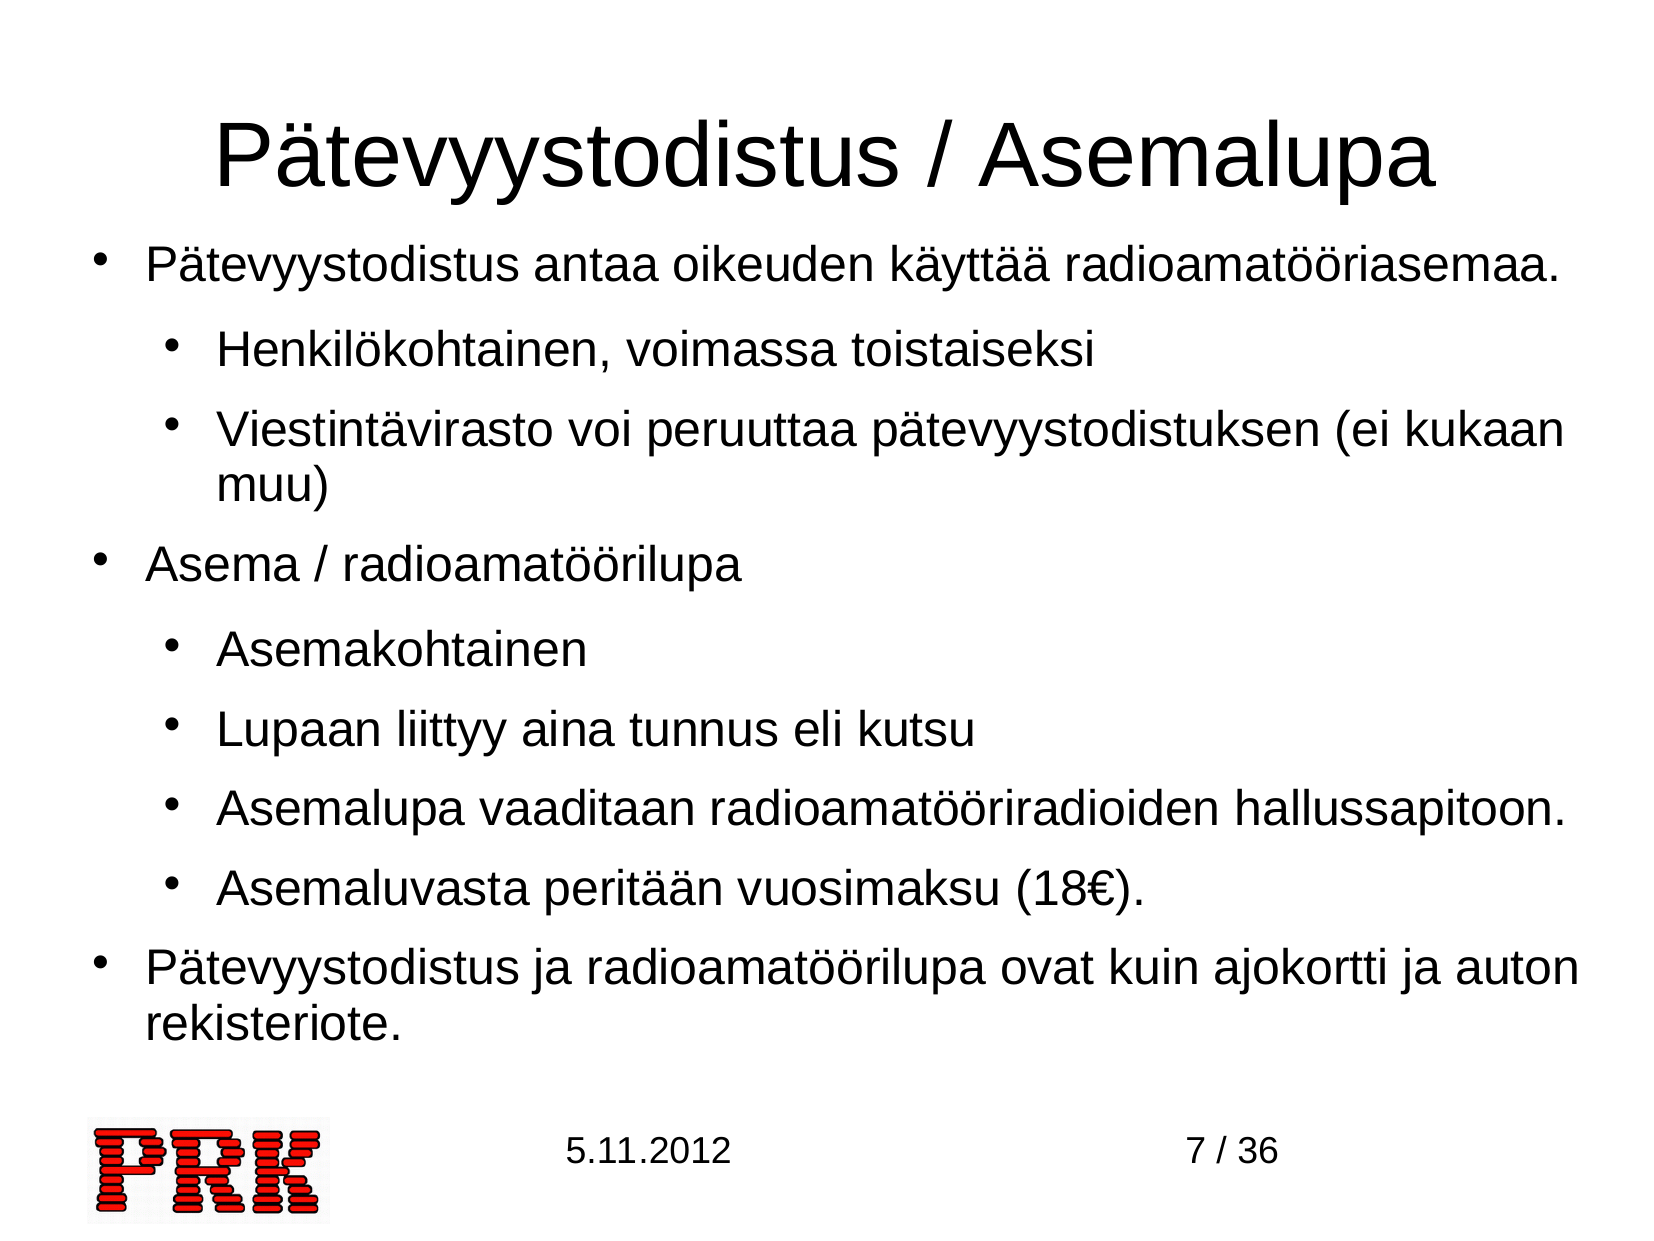

# Pätevyystodistus / Asemalupa
Pätevyystodistus antaa oikeuden käyttää radioamatööriasemaa.
Henkilökohtainen, voimassa toistaiseksi
Viestintävirasto voi peruuttaa pätevyystodistuksen (ei kukaan muu)
Asema / radioamatöörilupa
Asemakohtainen
Lupaan liittyy aina tunnus eli kutsu
Asemalupa vaaditaan radioamatööriradioiden hallussapitoon.
Asemaluvasta peritään vuosimaksu (18€).
Pätevyystodistus ja radioamatöörilupa ovat kuin ajokortti ja auton rekisteriote.
7